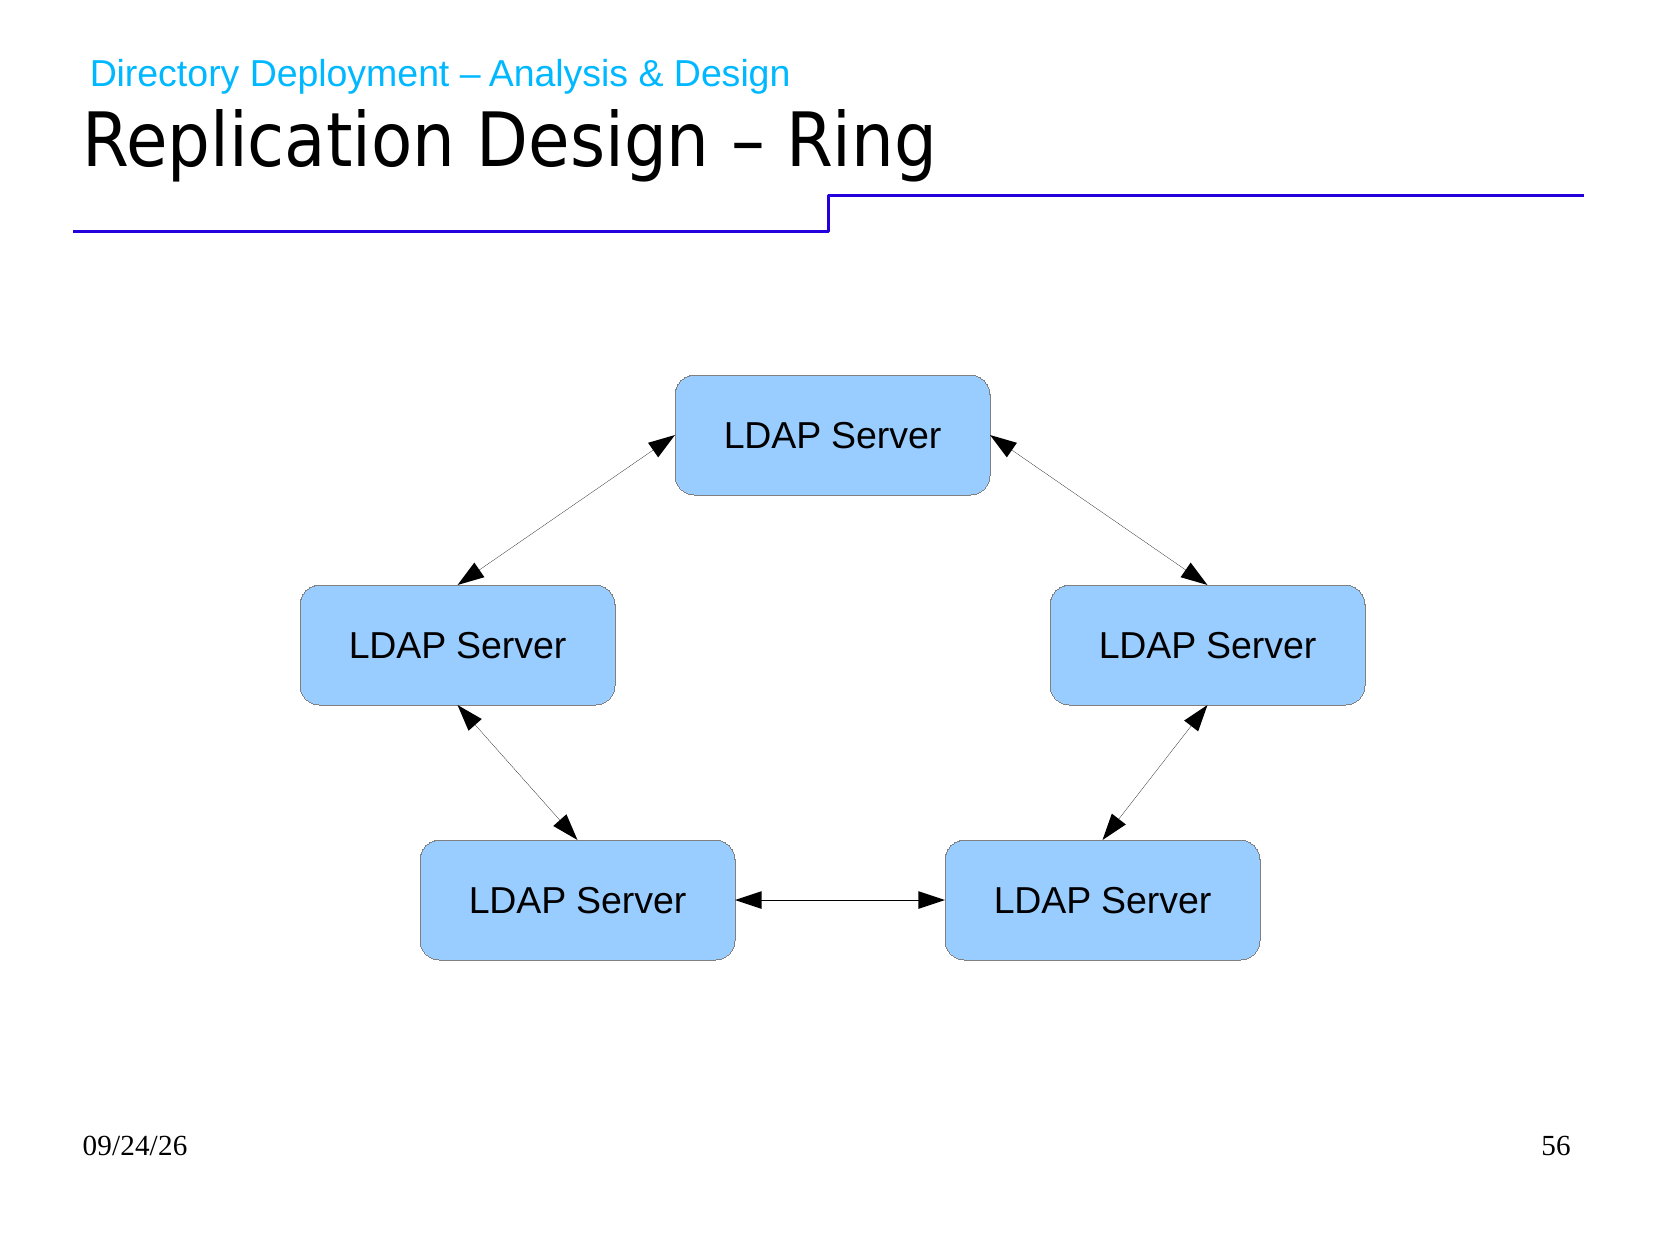

Directory Deployment – Analysis & Design
# Replication Design – Ring
LDAP Server
LDAP Server
LDAP Server
LDAP Server
LDAP Server
56